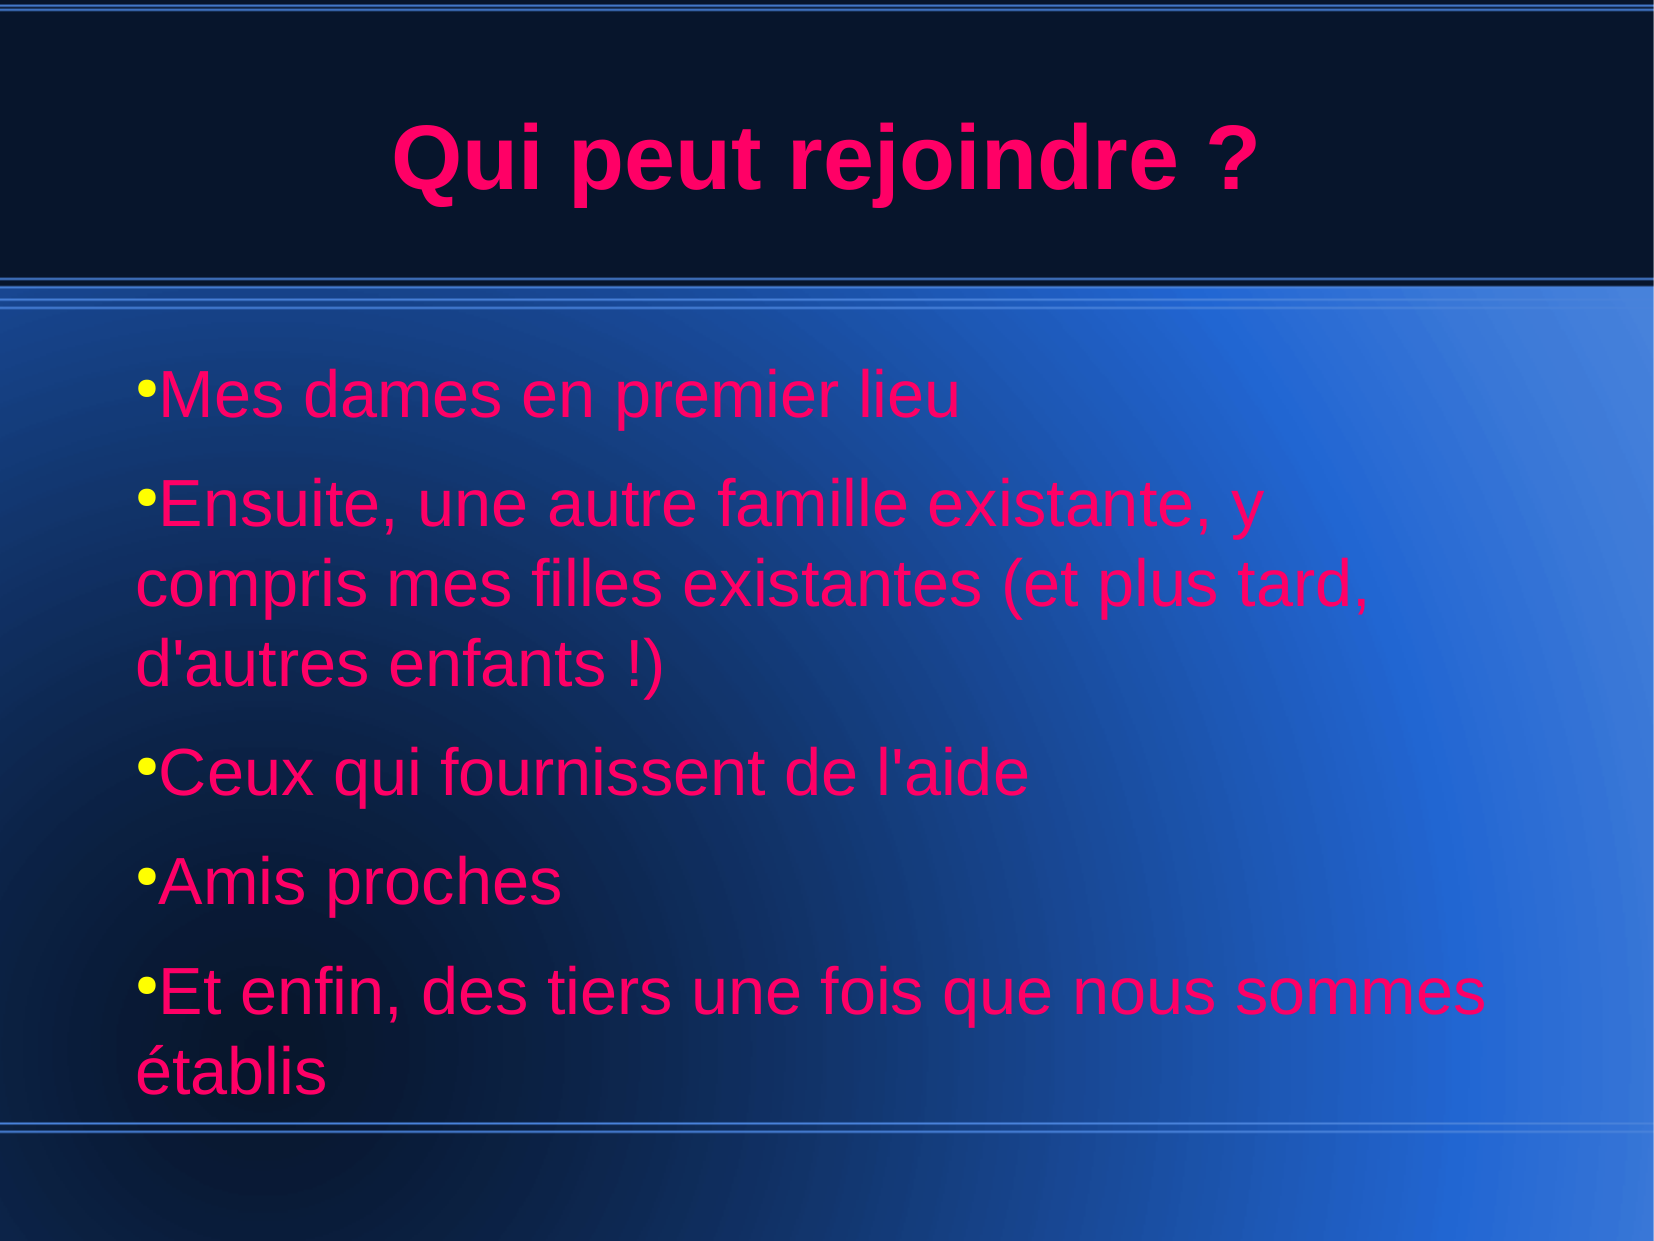

# Qui peut rejoindre ?
Mes dames en premier lieu
Ensuite, une autre famille existante, y compris mes filles existantes (et plus tard, d'autres enfants !)
Ceux qui fournissent de l'aide
Amis proches
Et enfin, des tiers une fois que nous sommes établis